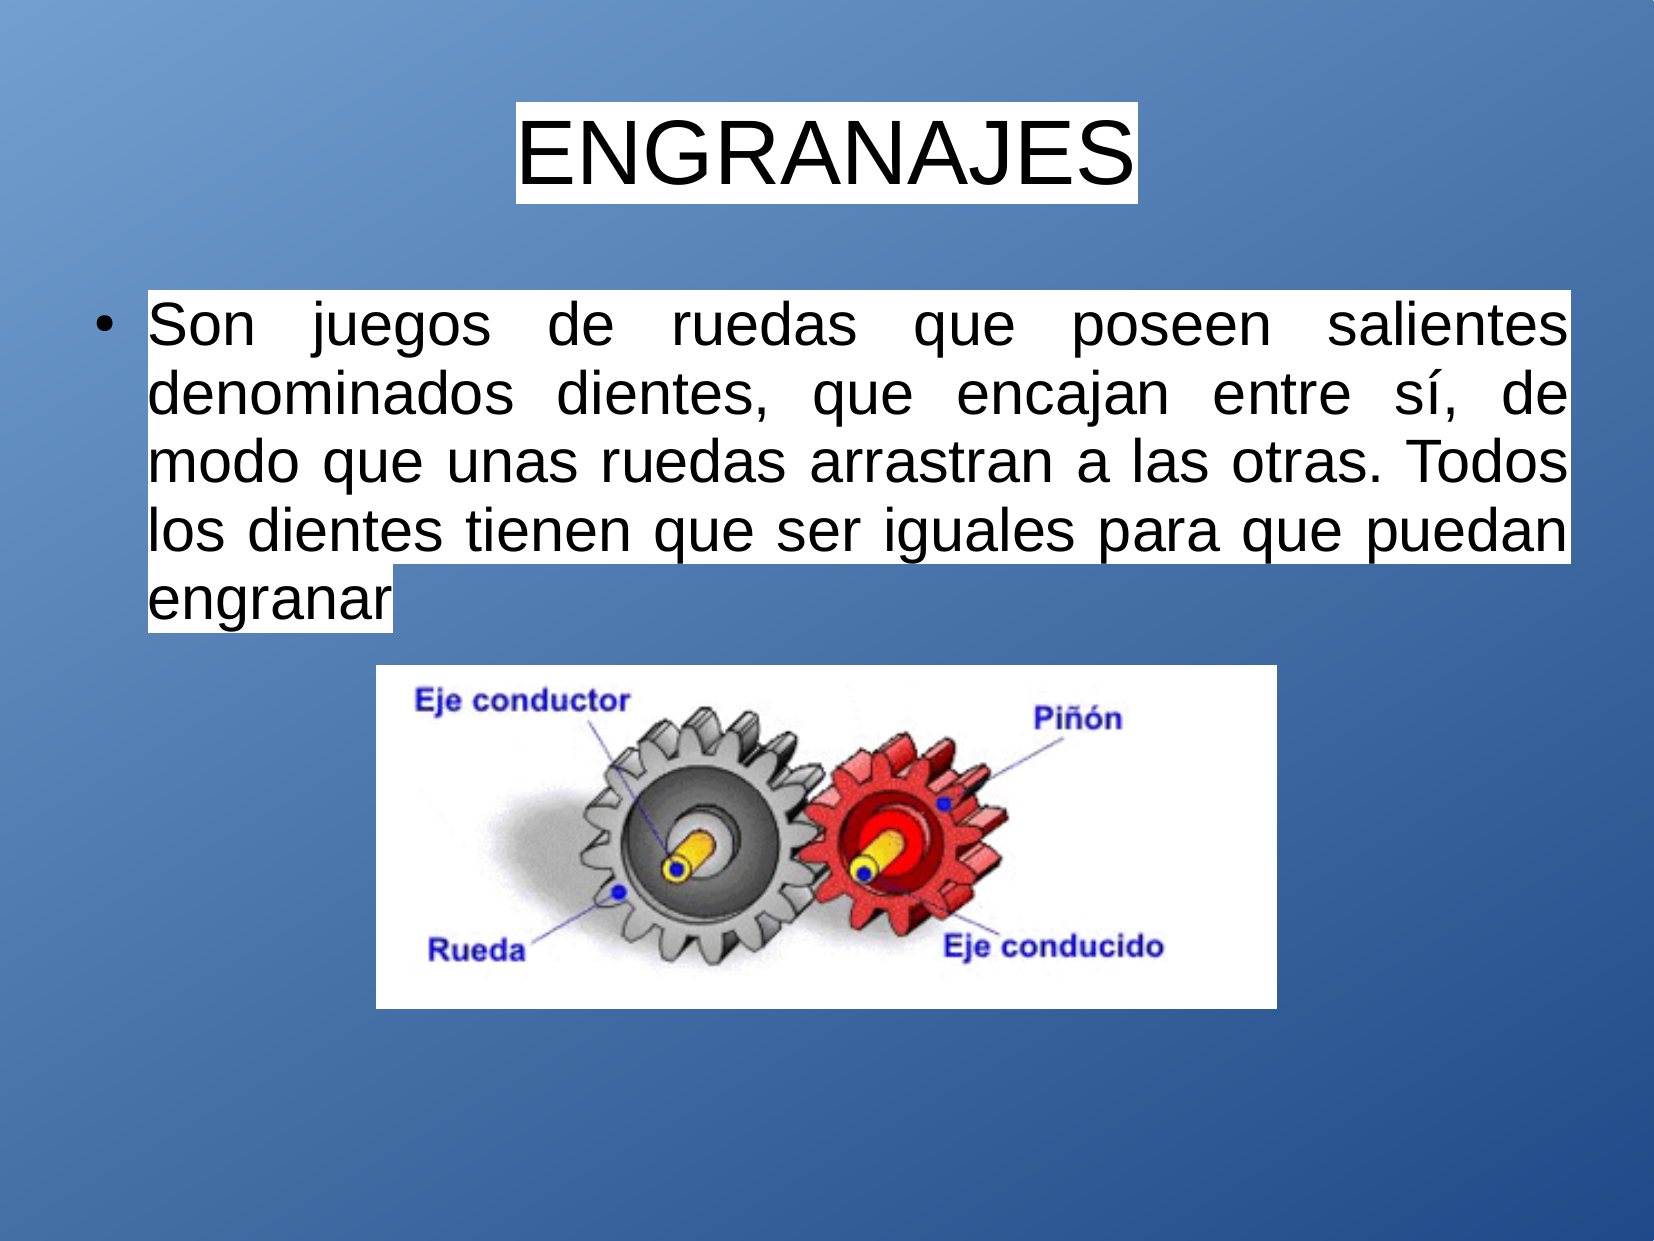

# ENGRANAJES
Son juegos de ruedas que poseen salientes denominados dientes, que encajan entre sí, de modo que unas ruedas arrastran a las otras. Todos los dientes tienen que ser iguales para que puedan engranar